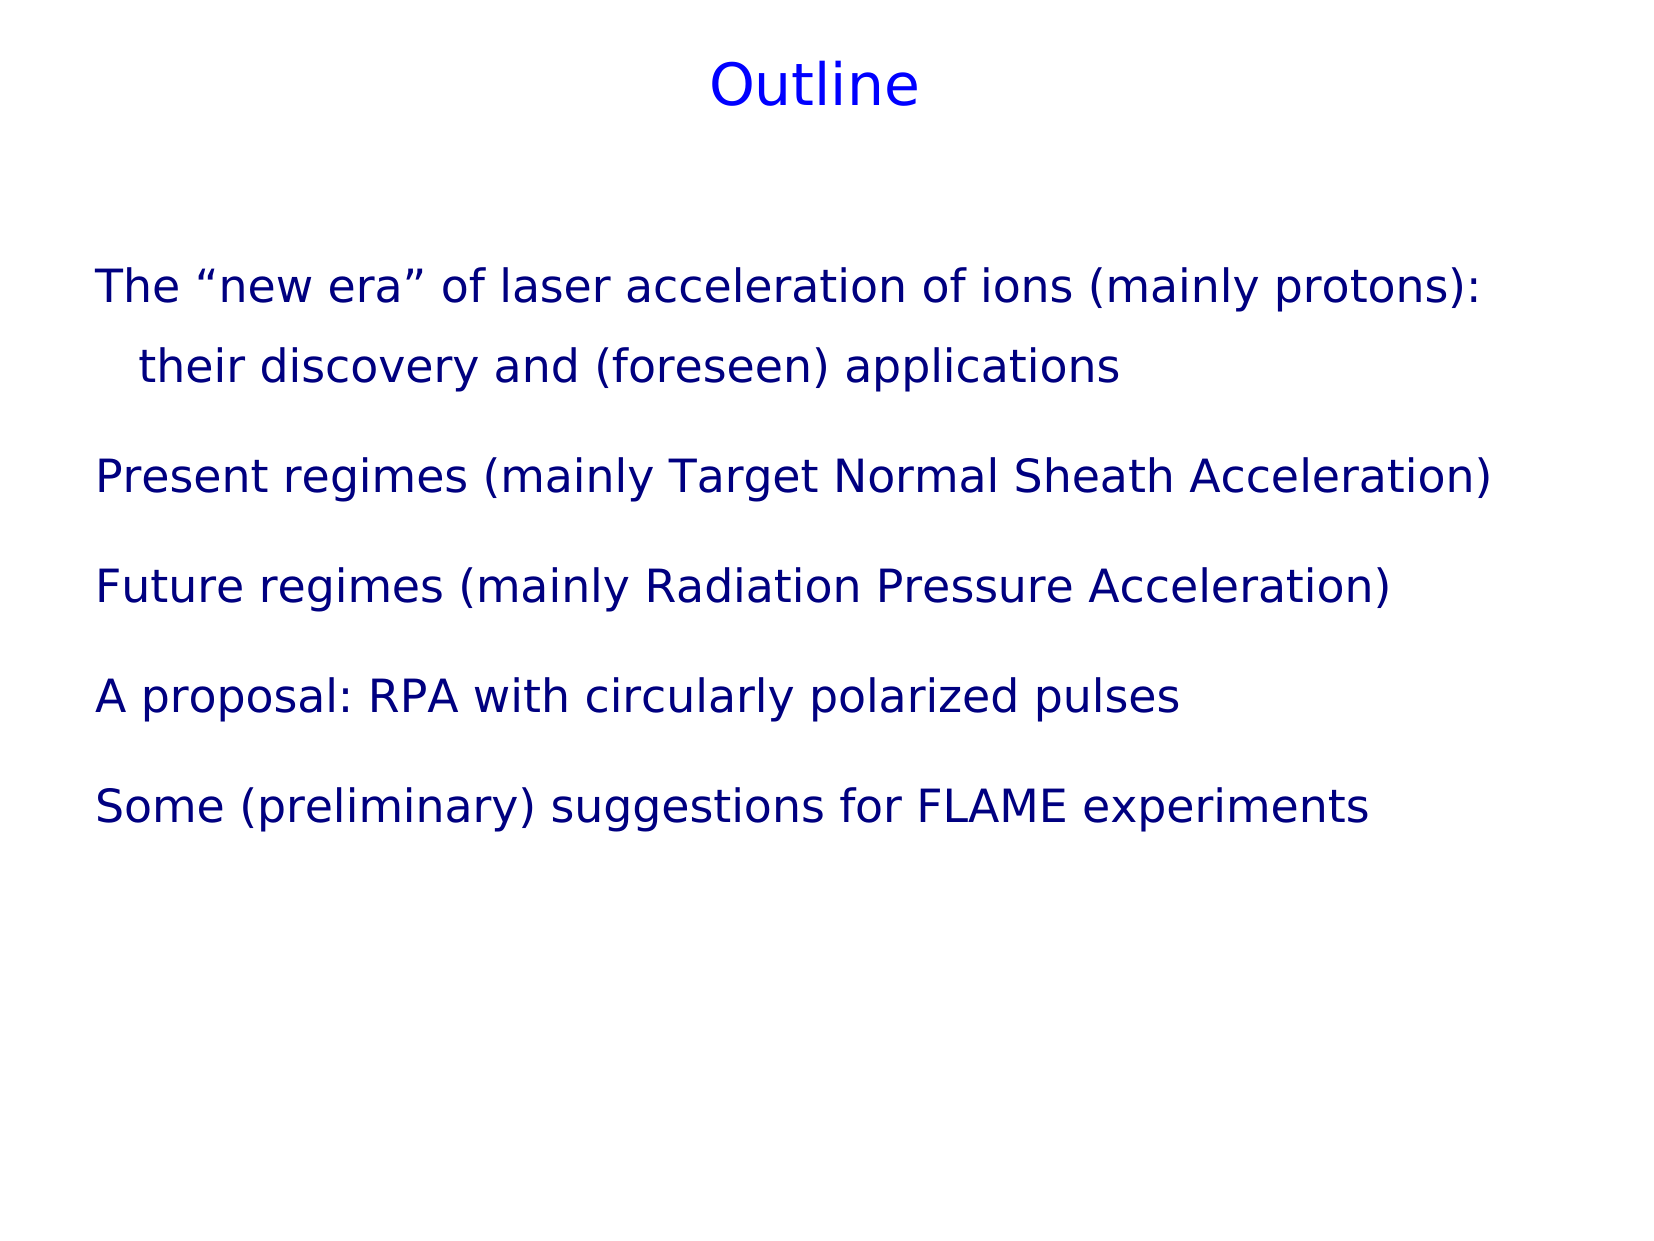

Outline
 The “new era” of laser acceleration of ions (mainly protons): their discovery and (foreseen) applications
 Present regimes (mainly Target Normal Sheath Acceleration)
 Future regimes (mainly Radiation Pressure Acceleration)
 A proposal: RPA with circularly polarized pulses
 Some (preliminary) suggestions for FLAME experiments